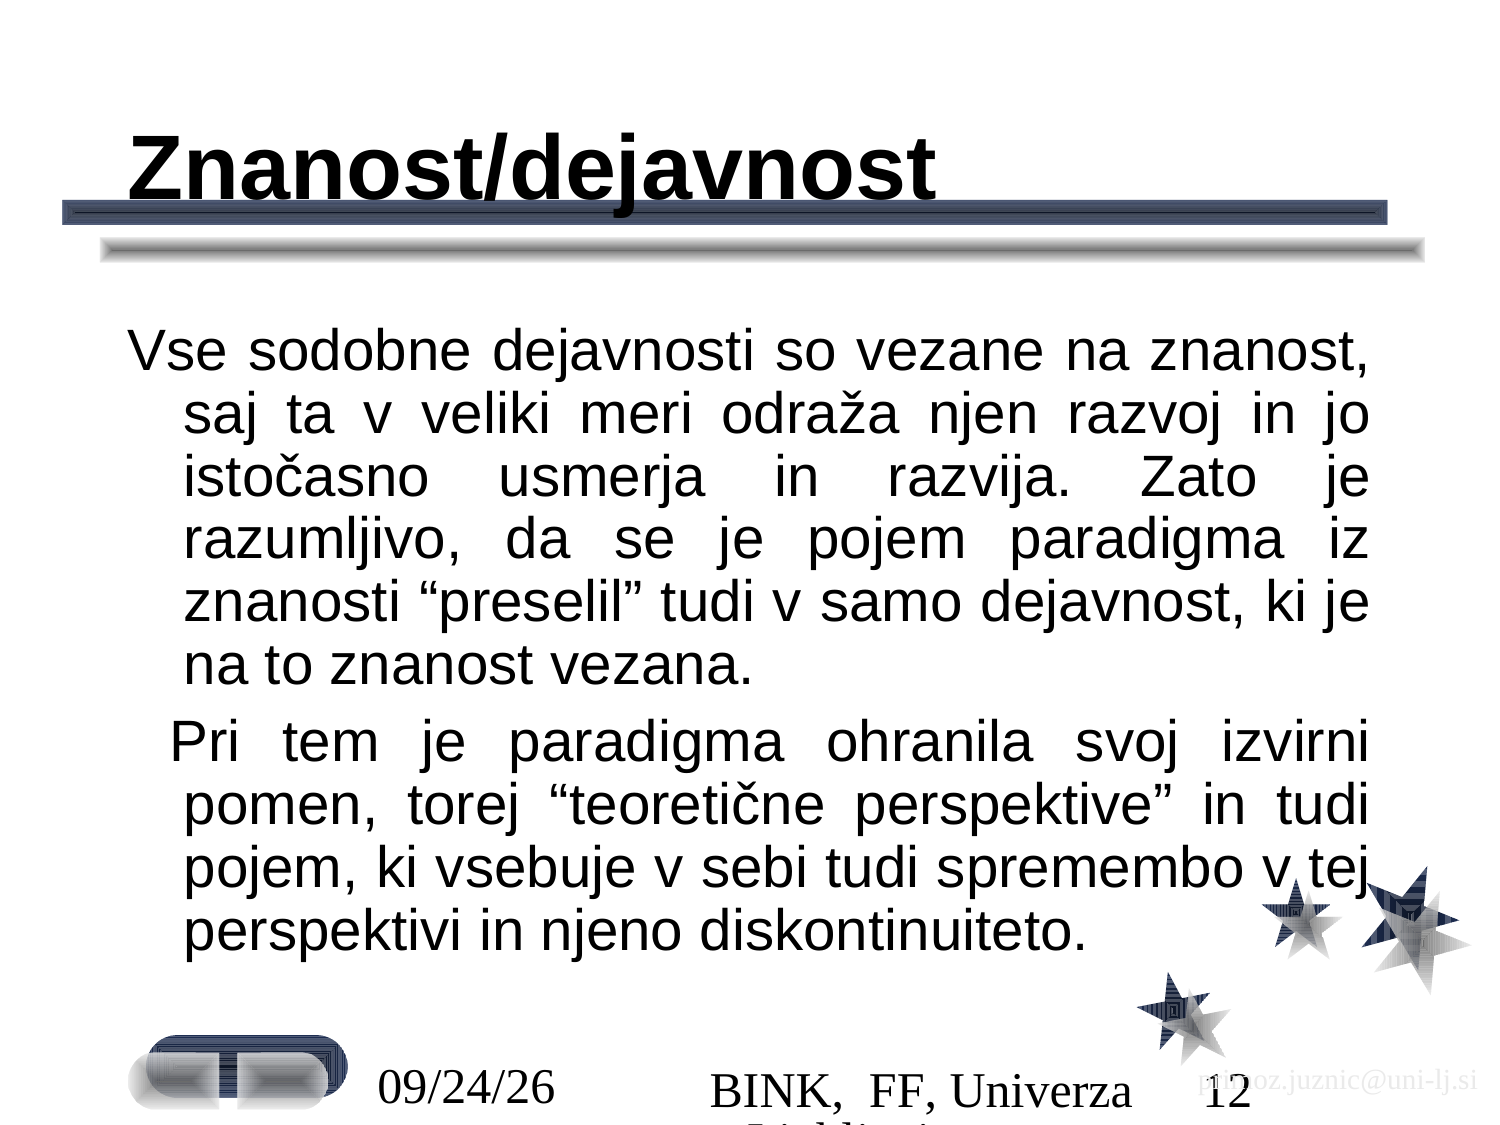

# Znanost/dejavnost
Vse sodobne dejavnosti so vezane na znanost, saj ta v veliki meri odraža njen razvoj in jo istočasno usmerja in razvija. Zato je razumljivo, da se je pojem paradigma iz znanosti “preselil” tudi v samo dejavnost, ki je na to znanost vezana.
 Pri tem je paradigma ohranila svoj izvirni pomen, torej “teoretične perspektive” in tudi pojem, ki vsebuje v sebi tudi spremembo v tej perspektivi in njeno diskontinuiteto.
BINK, FF, Univerza v Ljubljani
12